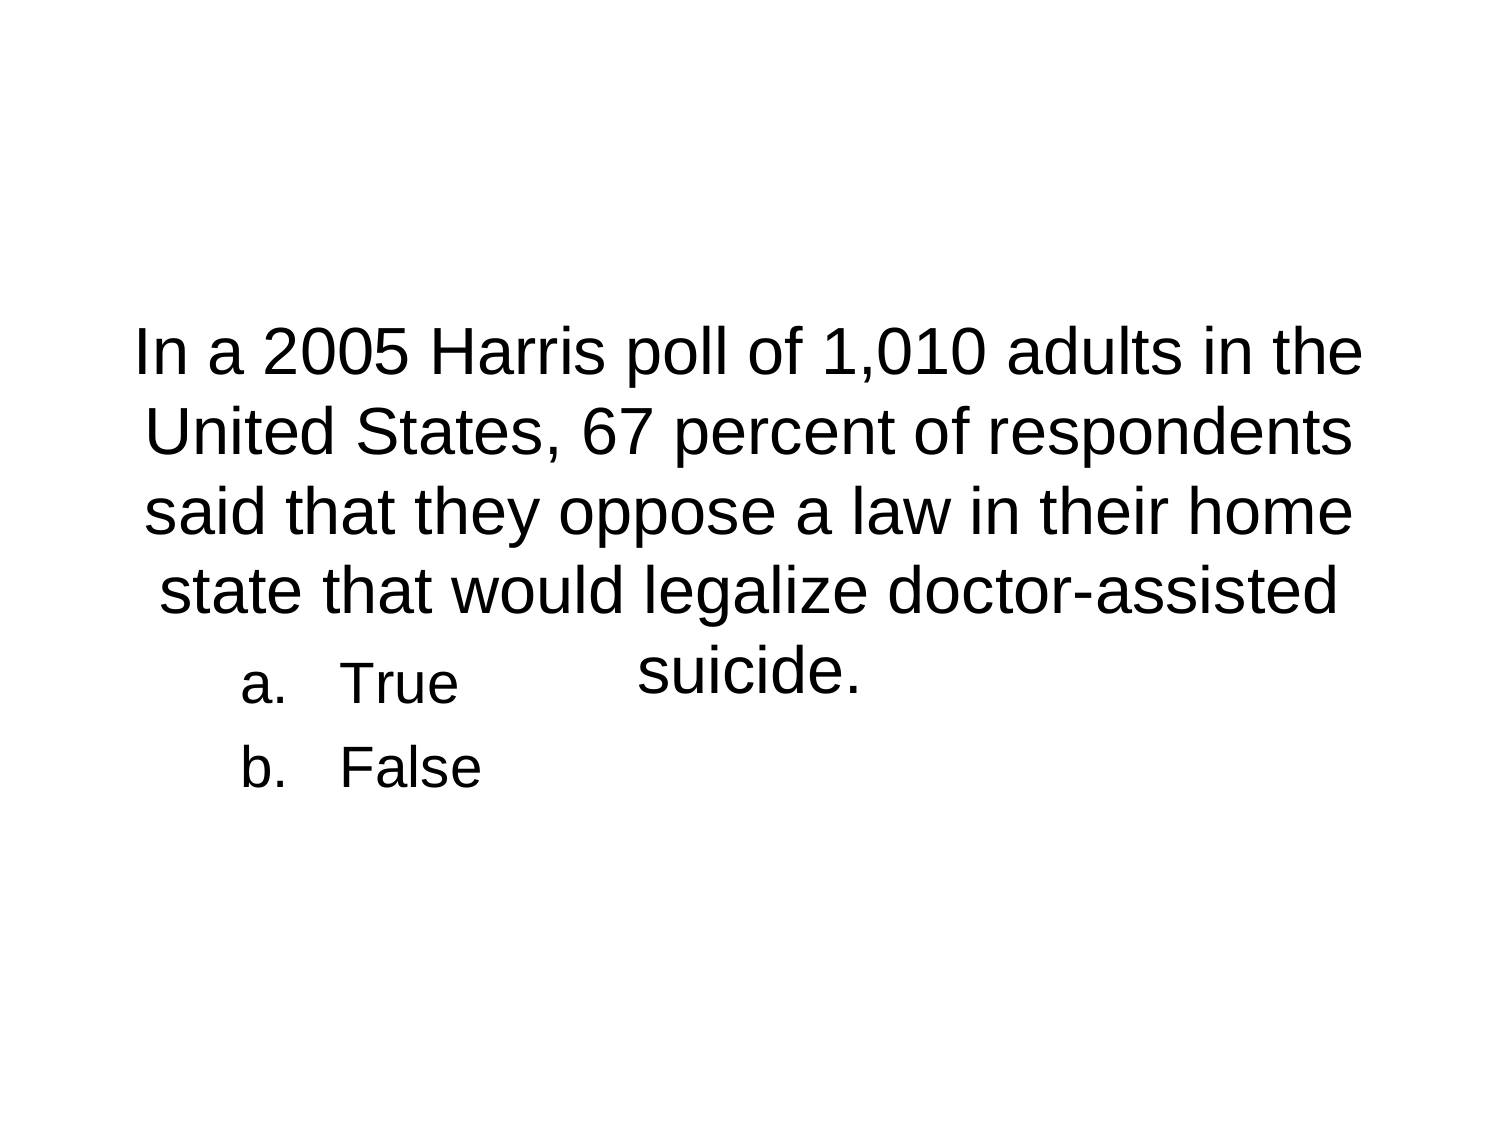

# In a 2005 Harris poll of 1,010 adults in the United States, 67 percent of respondents said that they oppose a law in their home state that would legalize doctor-assisted suicide.
True
False